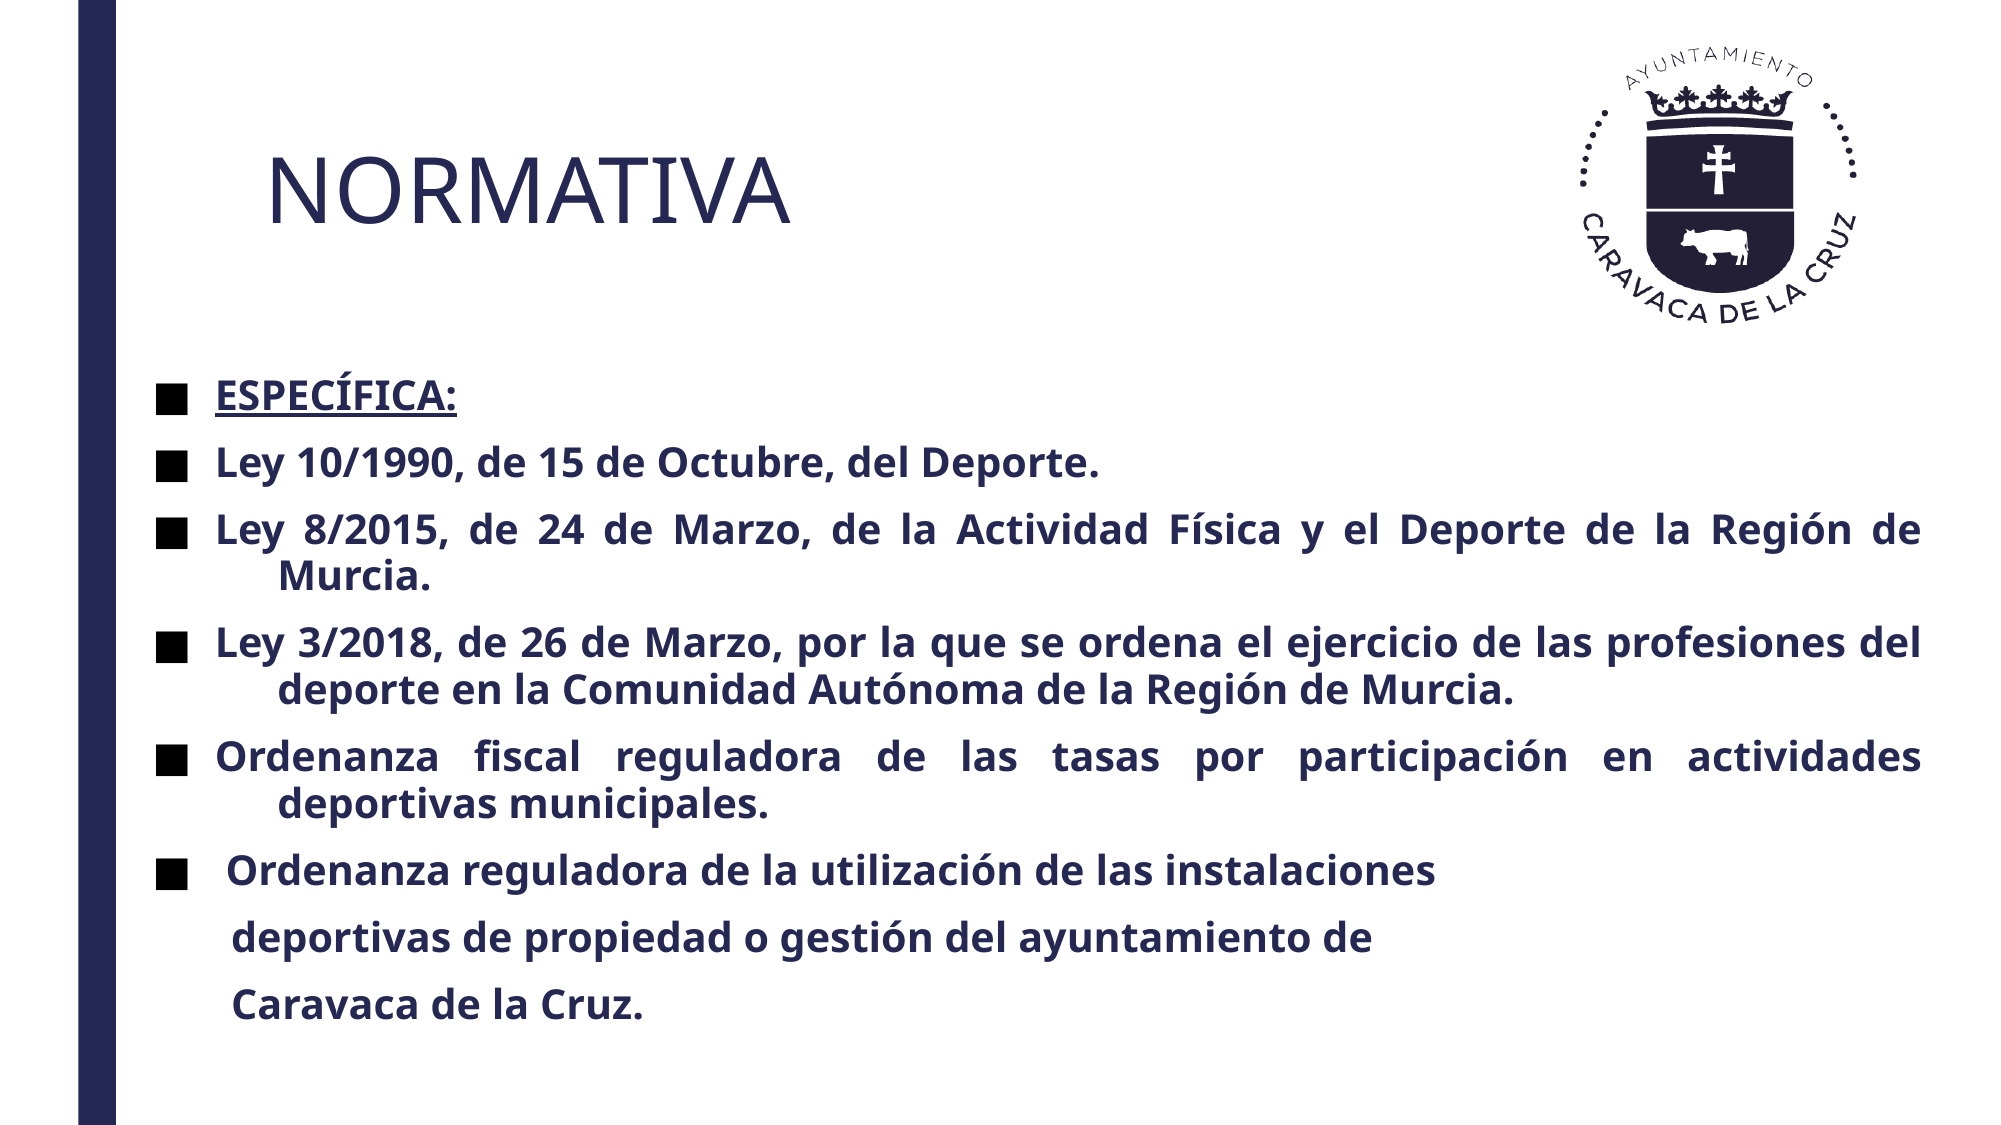

NORMATIVA
# ESPECÍFICA:
Ley 10/1990, de 15 de Octubre, del Deporte.
Ley 8/2015, de 24 de Marzo, de la Actividad Física y el Deporte de la Región de Murcia.
Ley 3/2018, de 26 de Marzo, por la que se ordena el ejercicio de las profesiones del deporte en la Comunidad Autónoma de la Región de Murcia.
Ordenanza fiscal reguladora de las tasas por participación en actividades deportivas municipales.
 Ordenanza reguladora de la utilización de las instalaciones
 deportivas de propiedad o gestión del ayuntamiento de
 Caravaca de la Cruz.